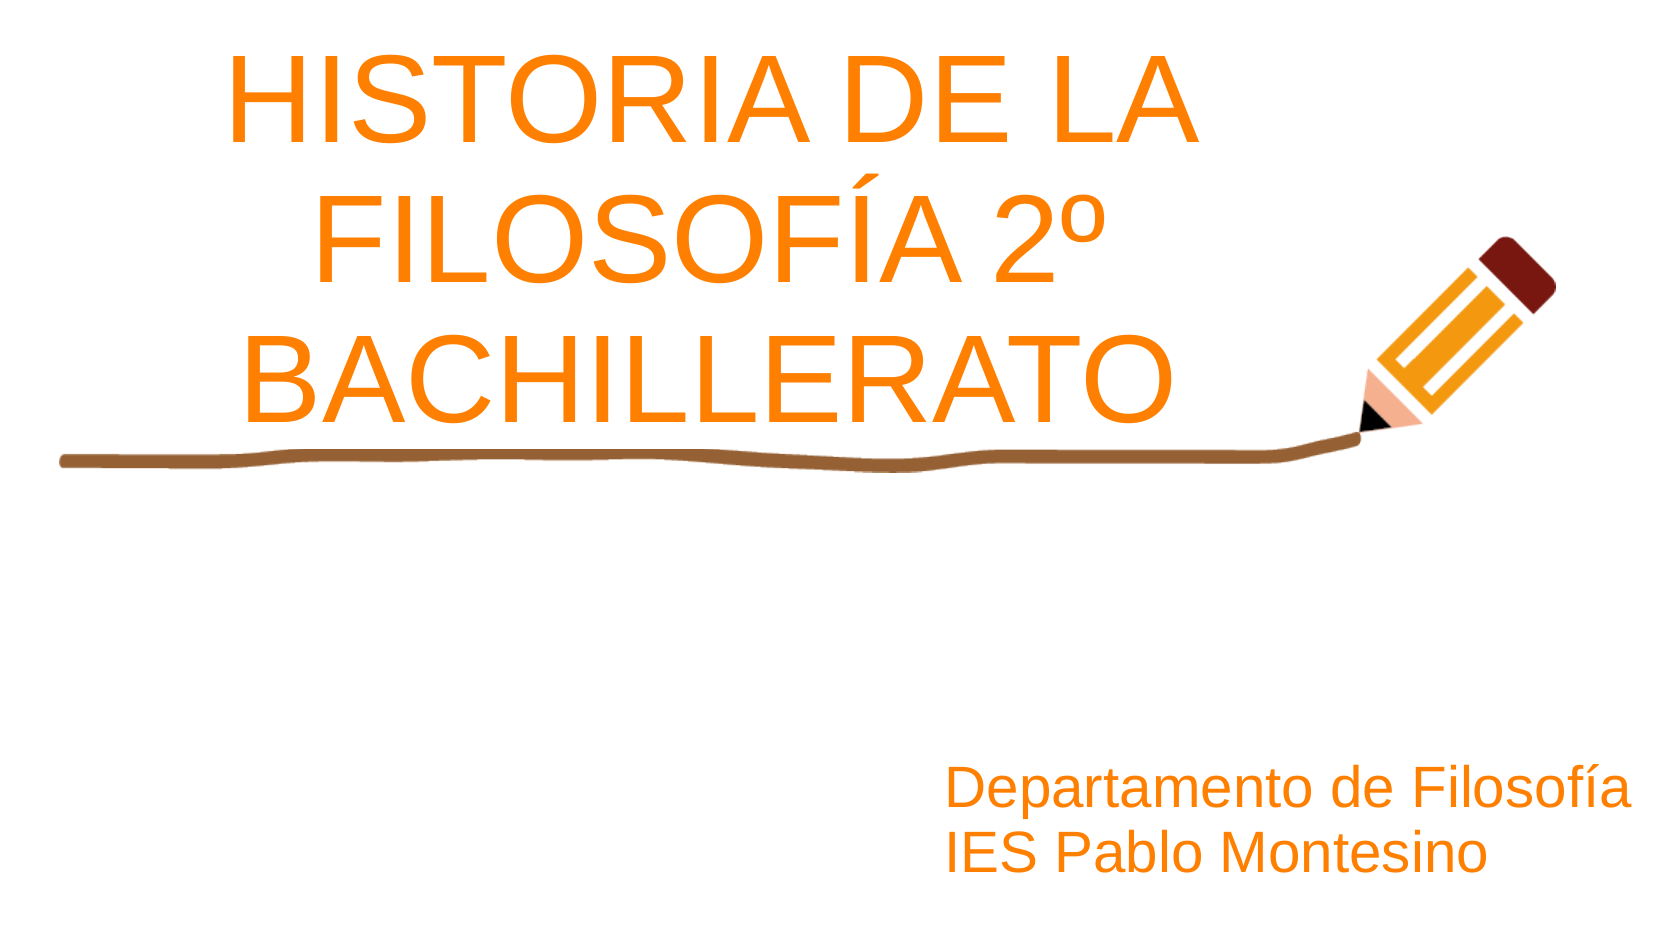

# HISTORIA DE LA FILOSOFÍA 2º BACHILLERATO
Departamento de Filosofía
IES Pablo Montesino